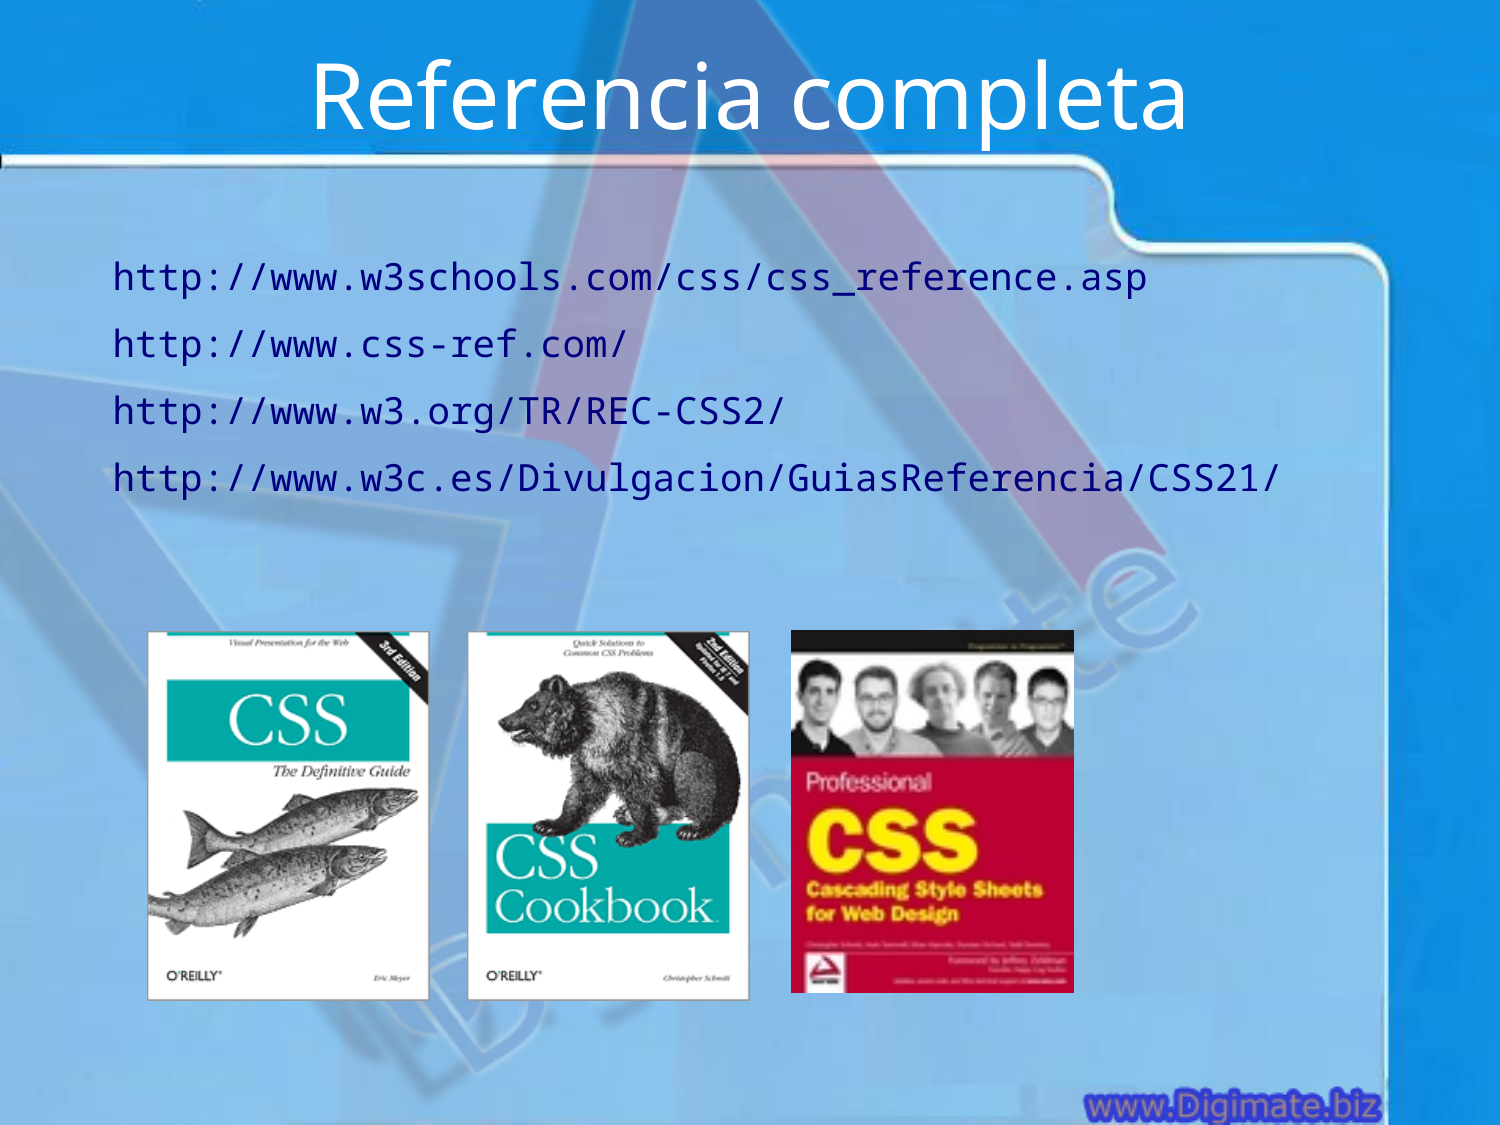

# Referencia completa
http://www.w3schools.com/css/css_reference.asp
http://www.css-ref.com/
http://www.w3.org/TR/REC-CSS2/
http://www.w3c.es/Divulgacion/GuiasReferencia/CSS21/